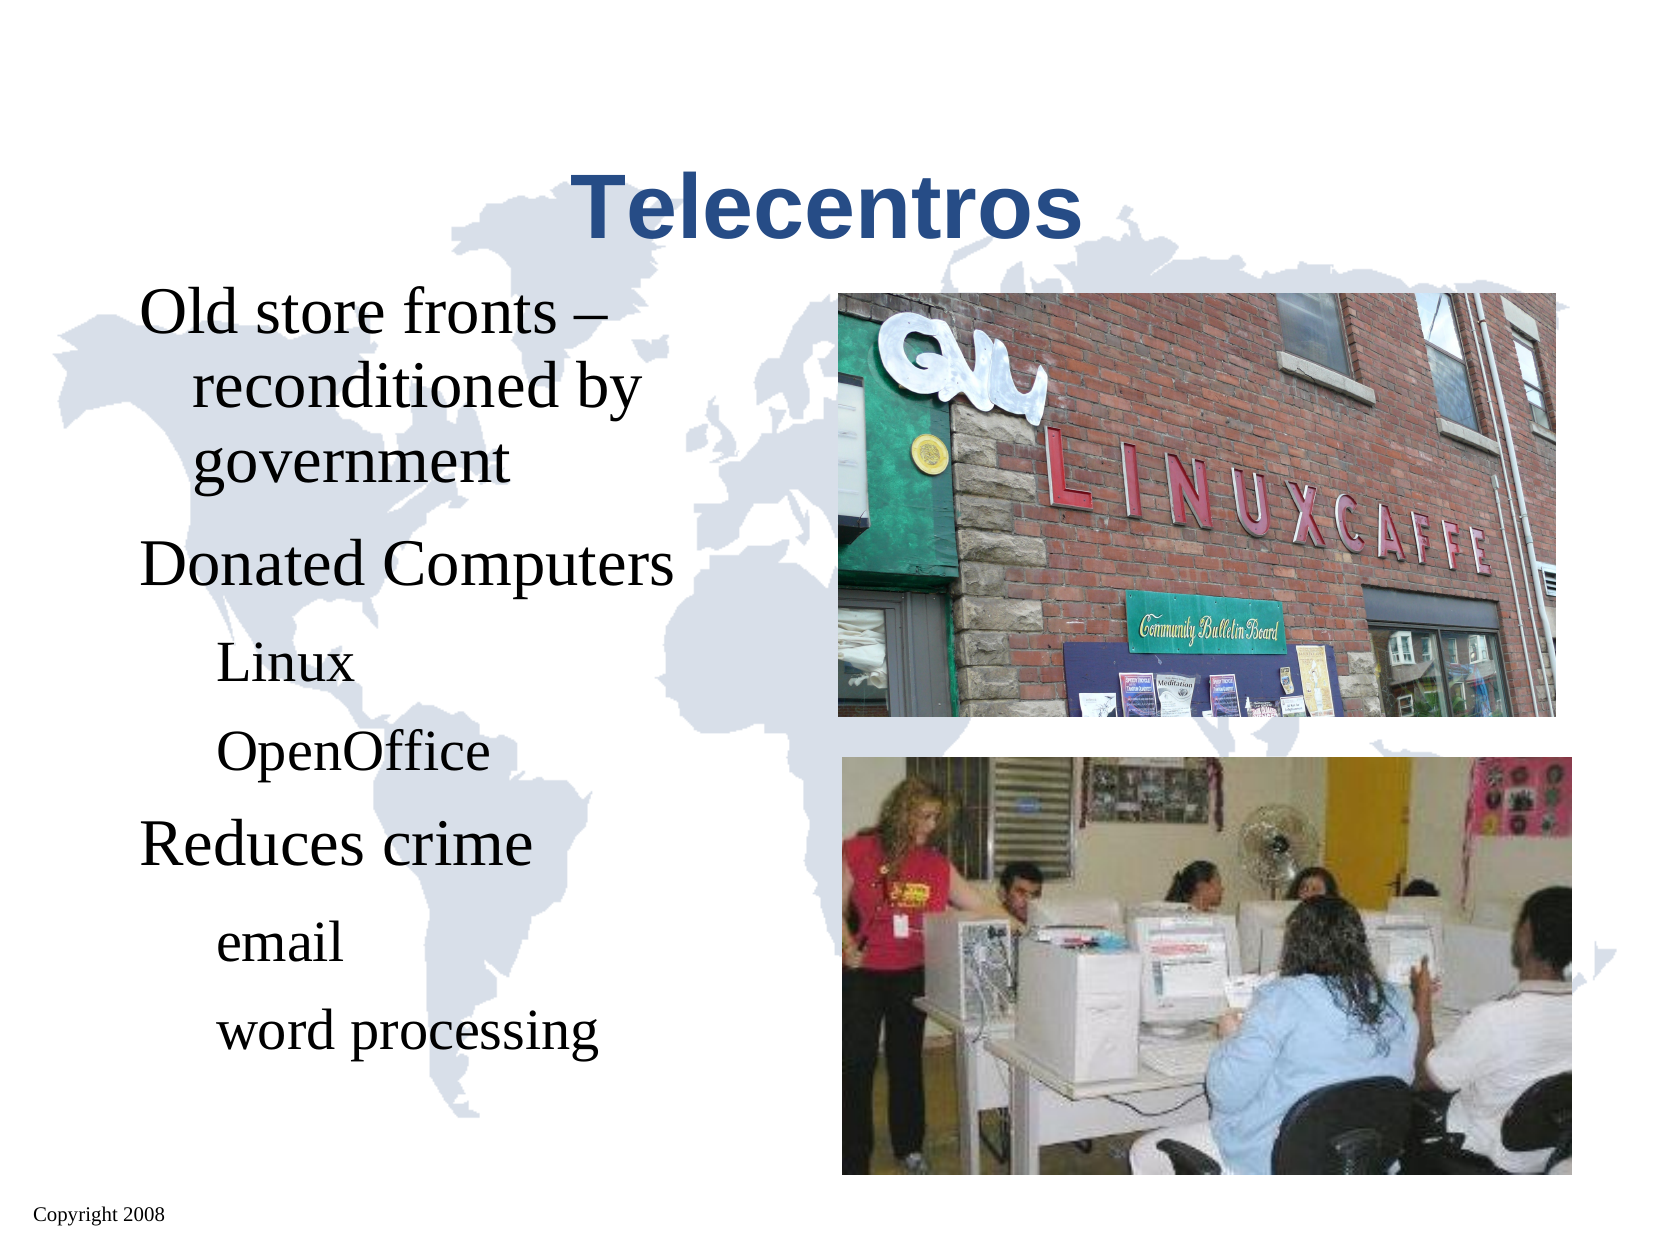

# Telecentros
Old store fronts – reconditioned by government
Donated Computers
Linux
OpenOffice
Reduces crime
email
word processing